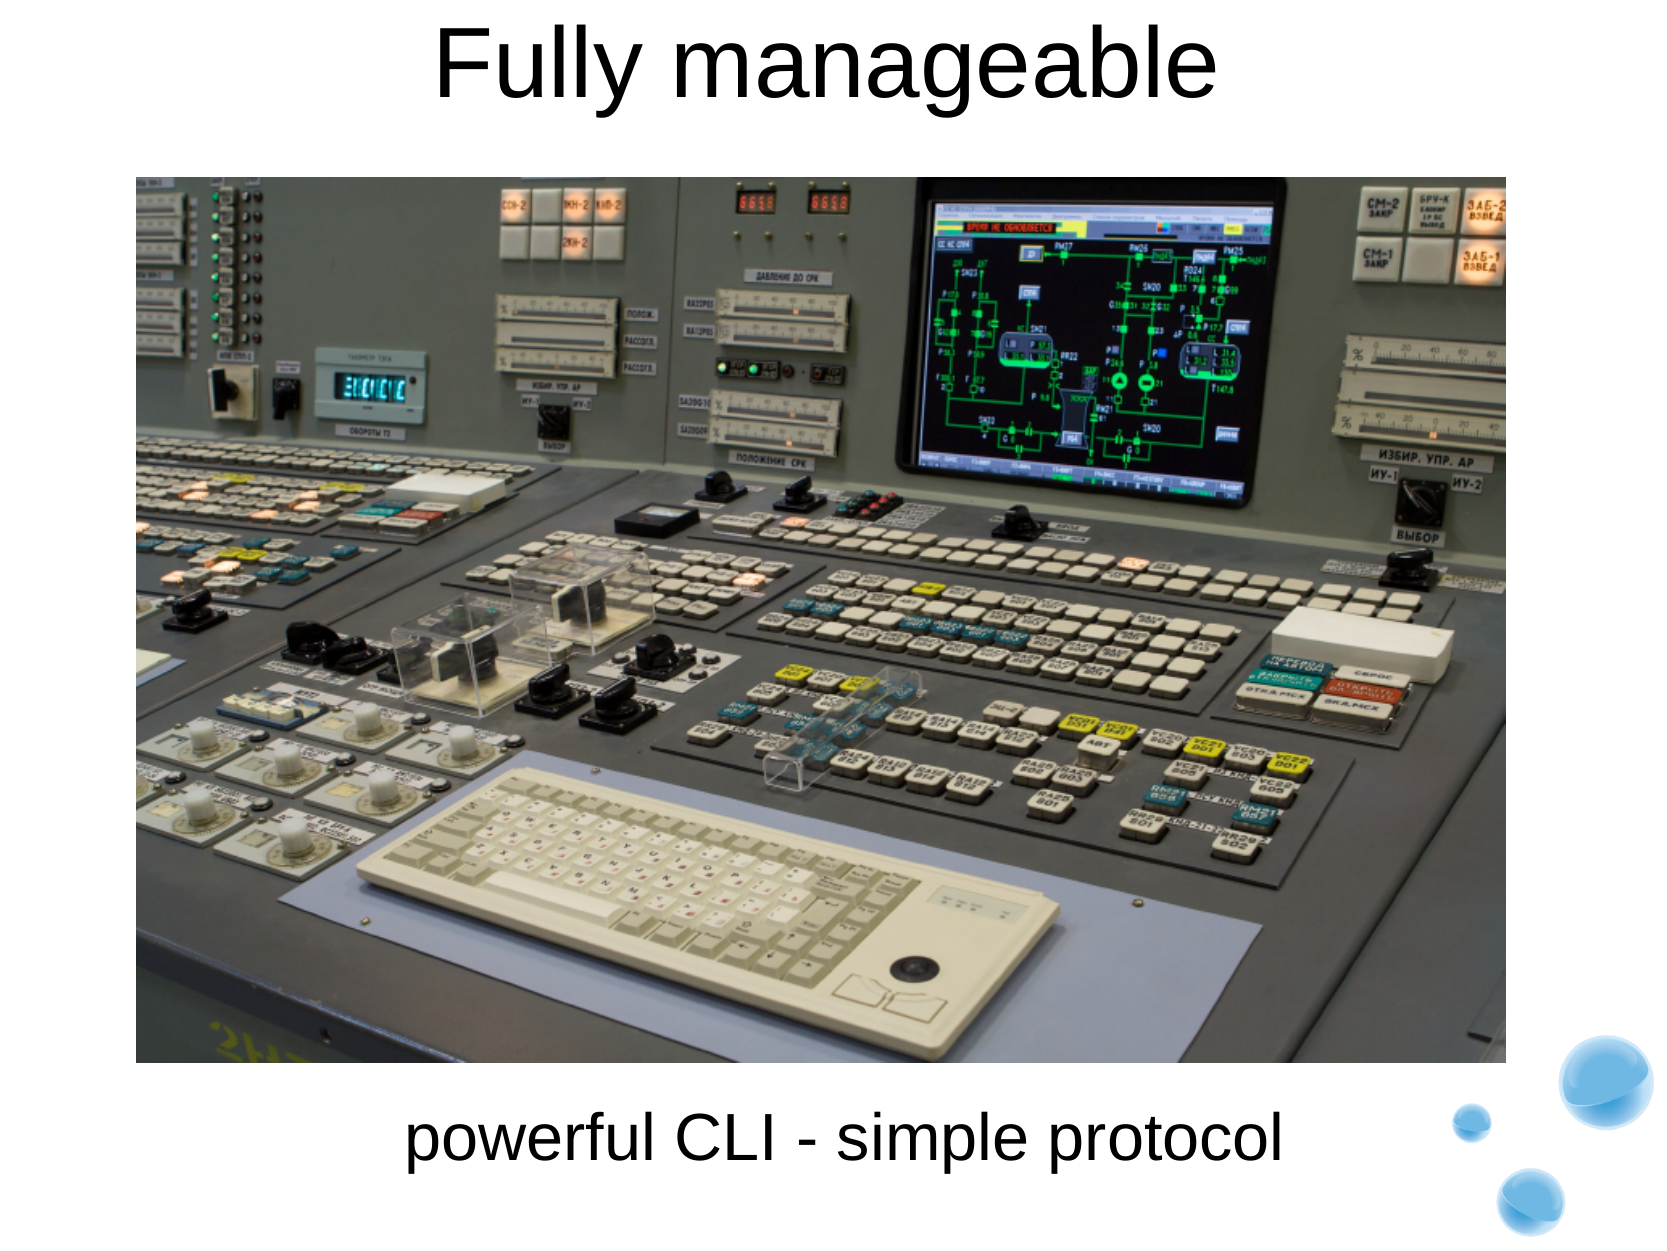

# Fully manageable
powerful CLI - simple protocol